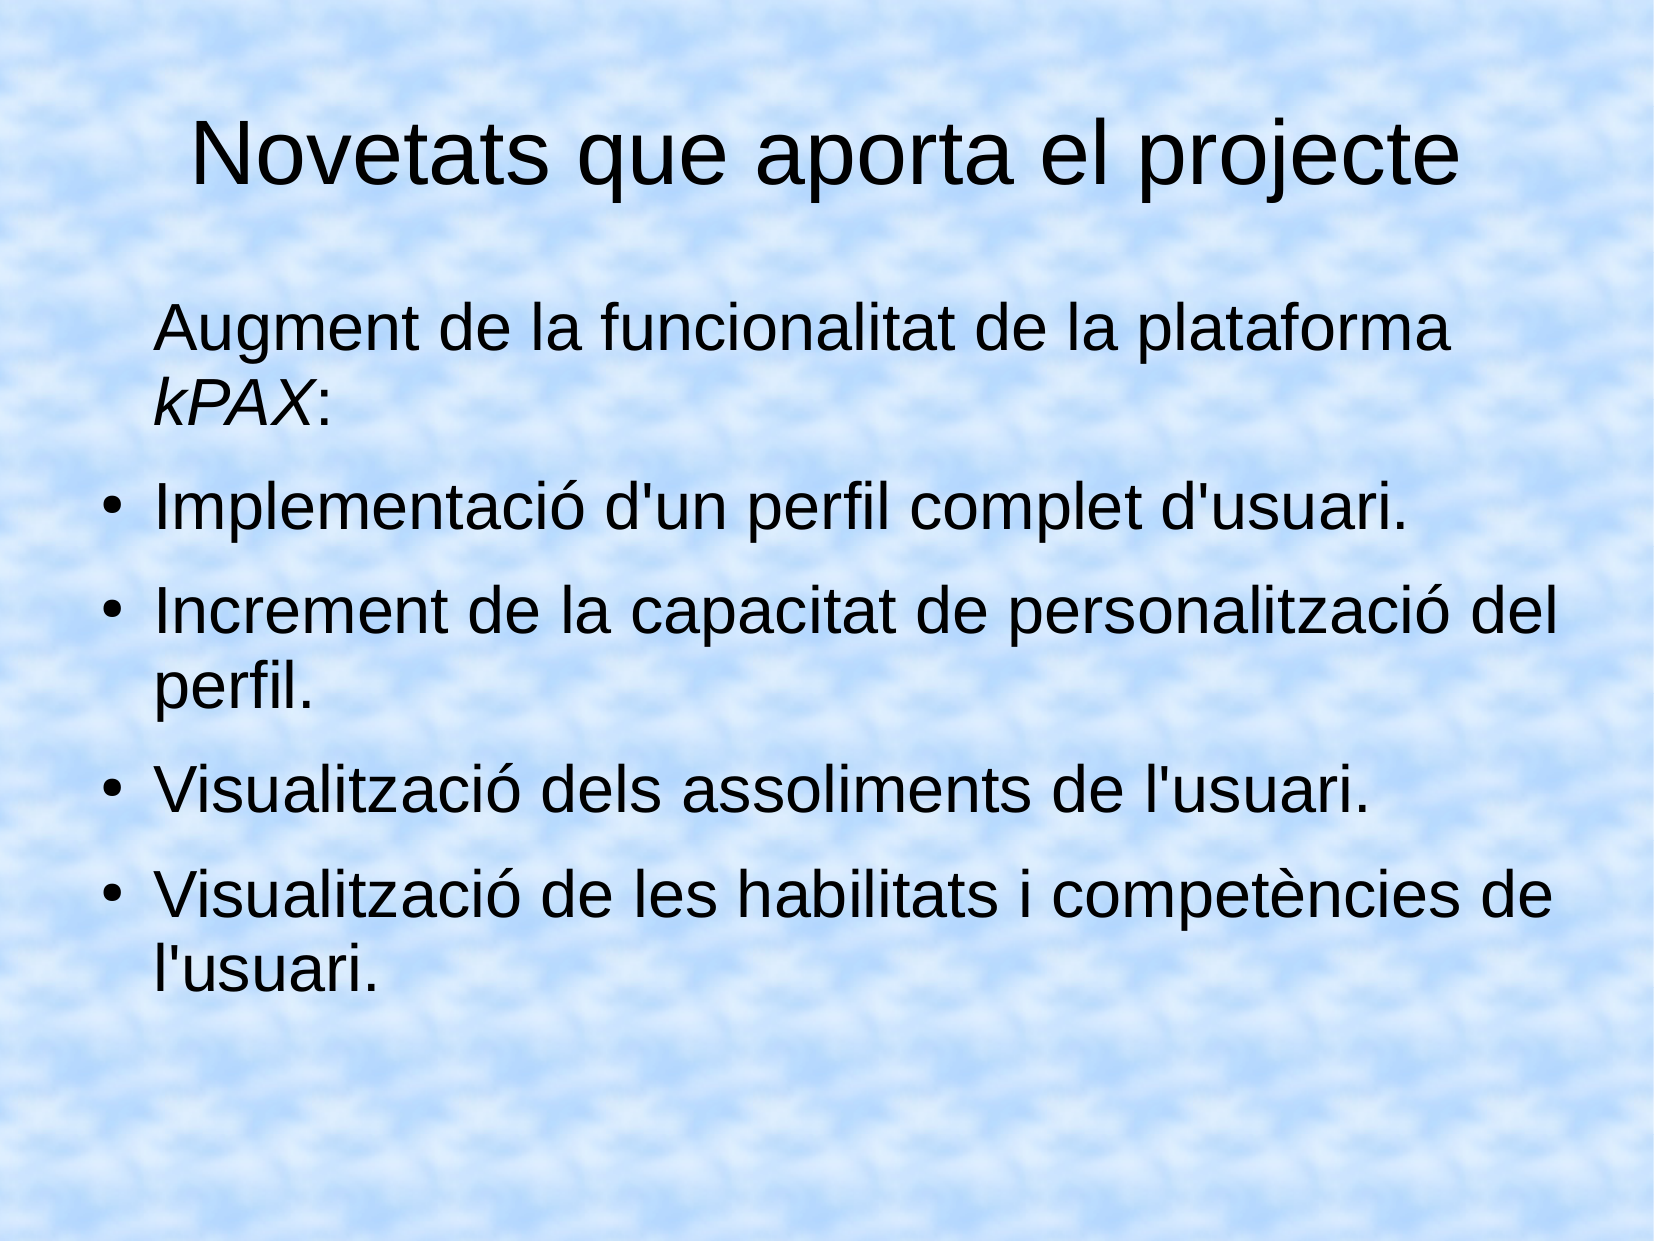

# Novetats que aporta el projecte
Augment de la funcionalitat de la plataforma kPAX:
Implementació d'un perfil complet d'usuari.
Increment de la capacitat de personalització del perfil.
Visualització dels assoliments de l'usuari.
Visualització de les habilitats i competències de l'usuari.